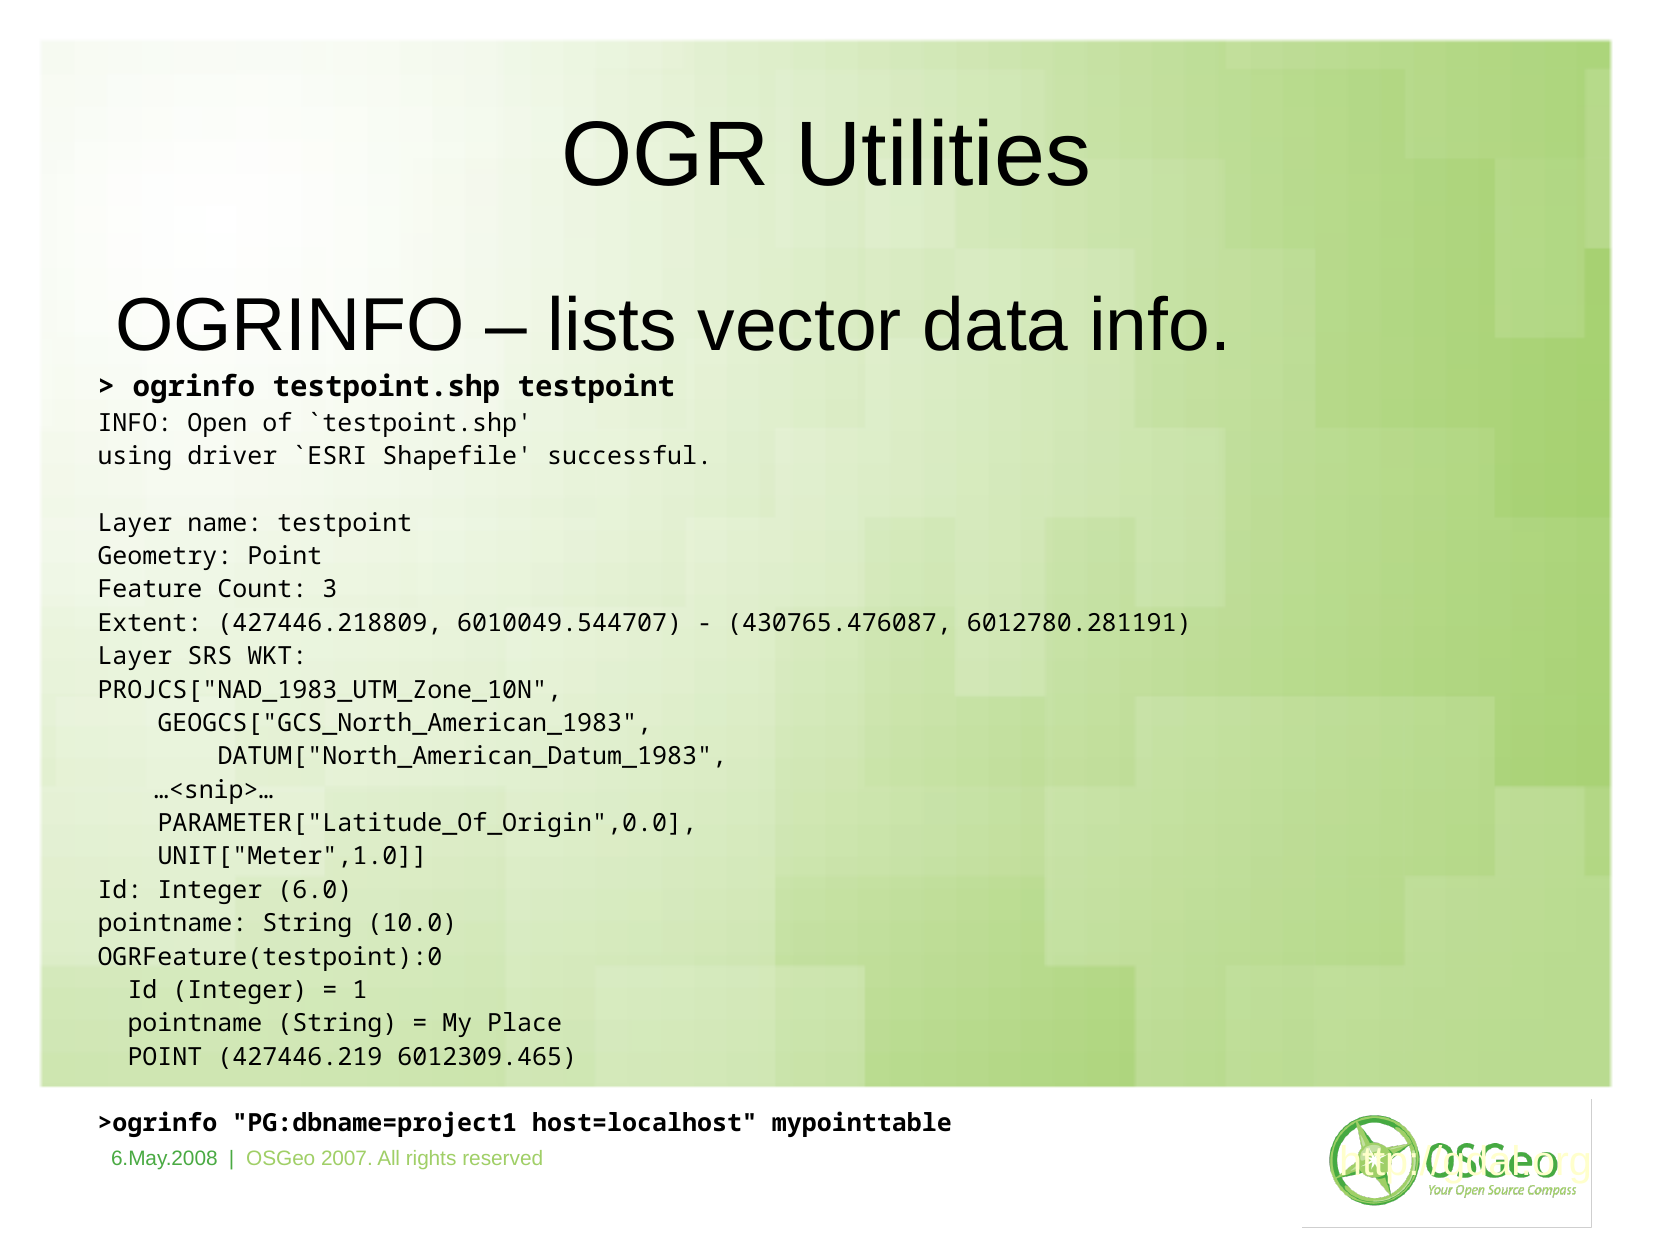

# OGR Utilities
OGRINFO – lists vector data info.
> ogrinfo testpoint.shp testpoint
INFO: Open of `testpoint.shp'
using driver `ESRI Shapefile' successful.
Layer name: testpoint
Geometry: Point
Feature Count: 3
Extent: (427446.218809, 6010049.544707) - (430765.476087, 6012780.281191)
Layer SRS WKT:
PROJCS["NAD_1983_UTM_Zone_10N",
 GEOGCS["GCS_North_American_1983",
 DATUM["North_American_Datum_1983",
	…<snip>…
 PARAMETER["Latitude_Of_Origin",0.0],
 UNIT["Meter",1.0]]
Id: Integer (6.0)
pointname: String (10.0)
OGRFeature(testpoint):0
 Id (Integer) = 1
 pointname (String) = My Place
 POINT (427446.219 6012309.465)
>ogrinfo "PG:dbname=project1 host=localhost" mypointtable
http://gdal.org